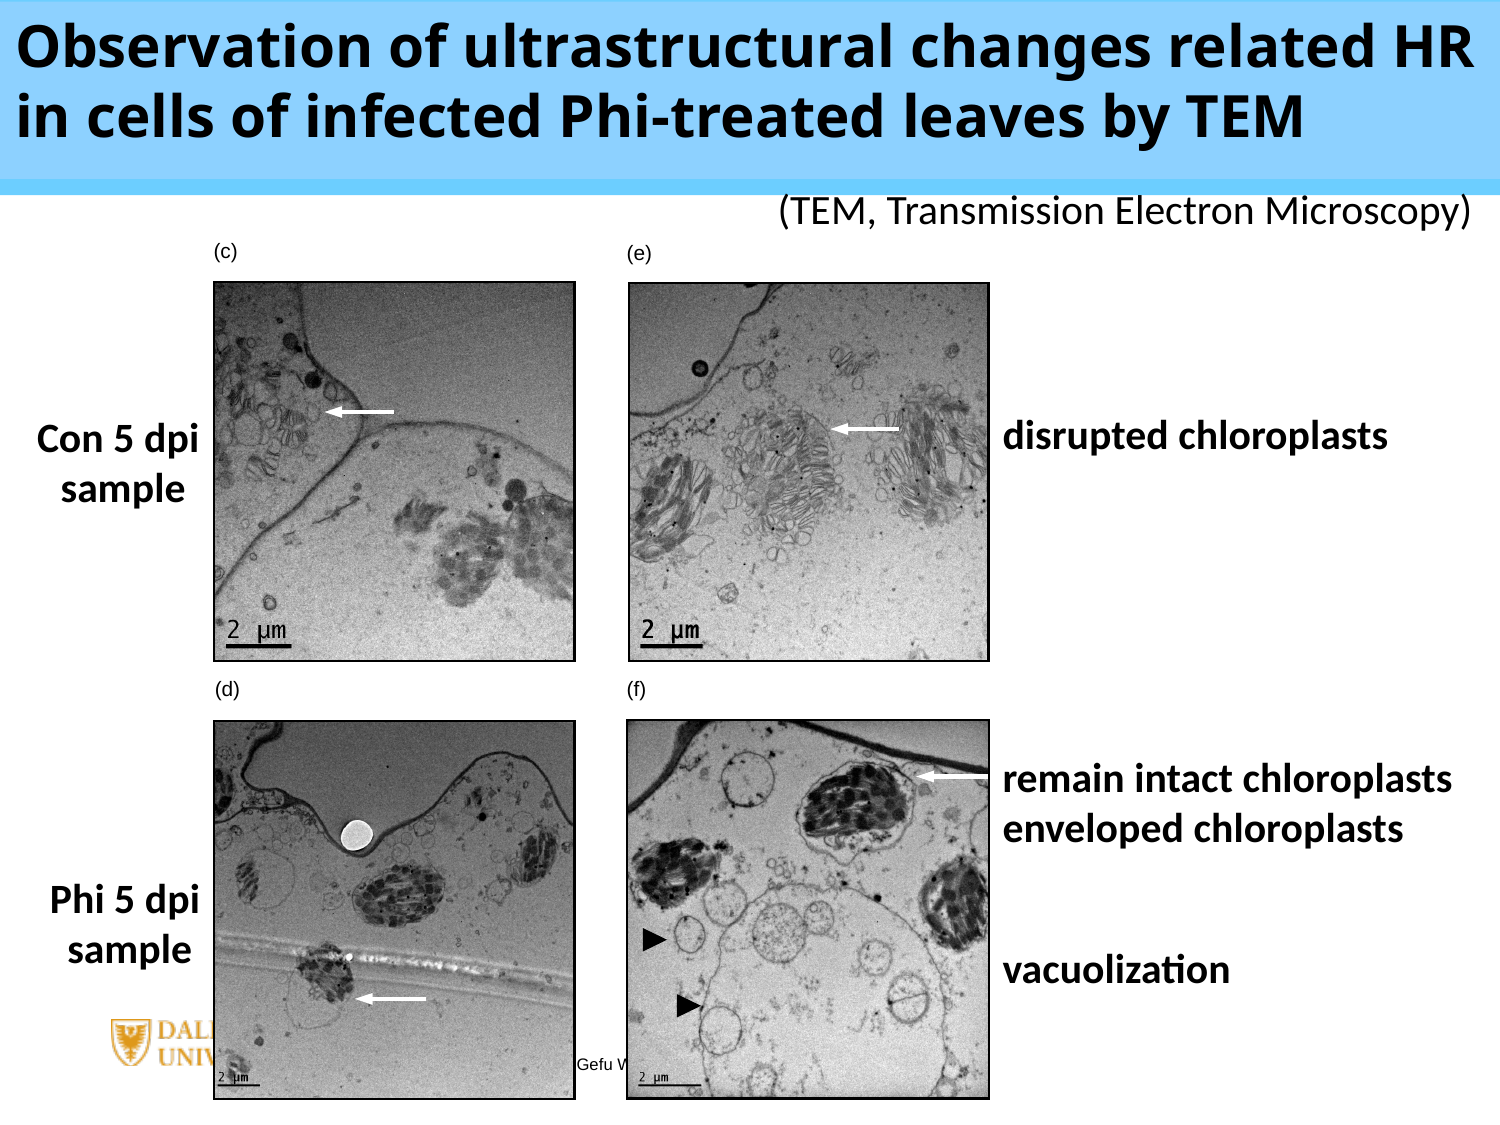

# Observation of ultrastructural changes related HR in cells of infected Phi-treated leaves by TEM
(TEM, Transmission Electron Microscopy)
(c)
(e)
(f)
(d)
Con 5 dpi
sample
Phi 5 dpi
sample
disrupted chloroplasts
remain intact chloroplasts
enveloped chloroplasts
vacuolization